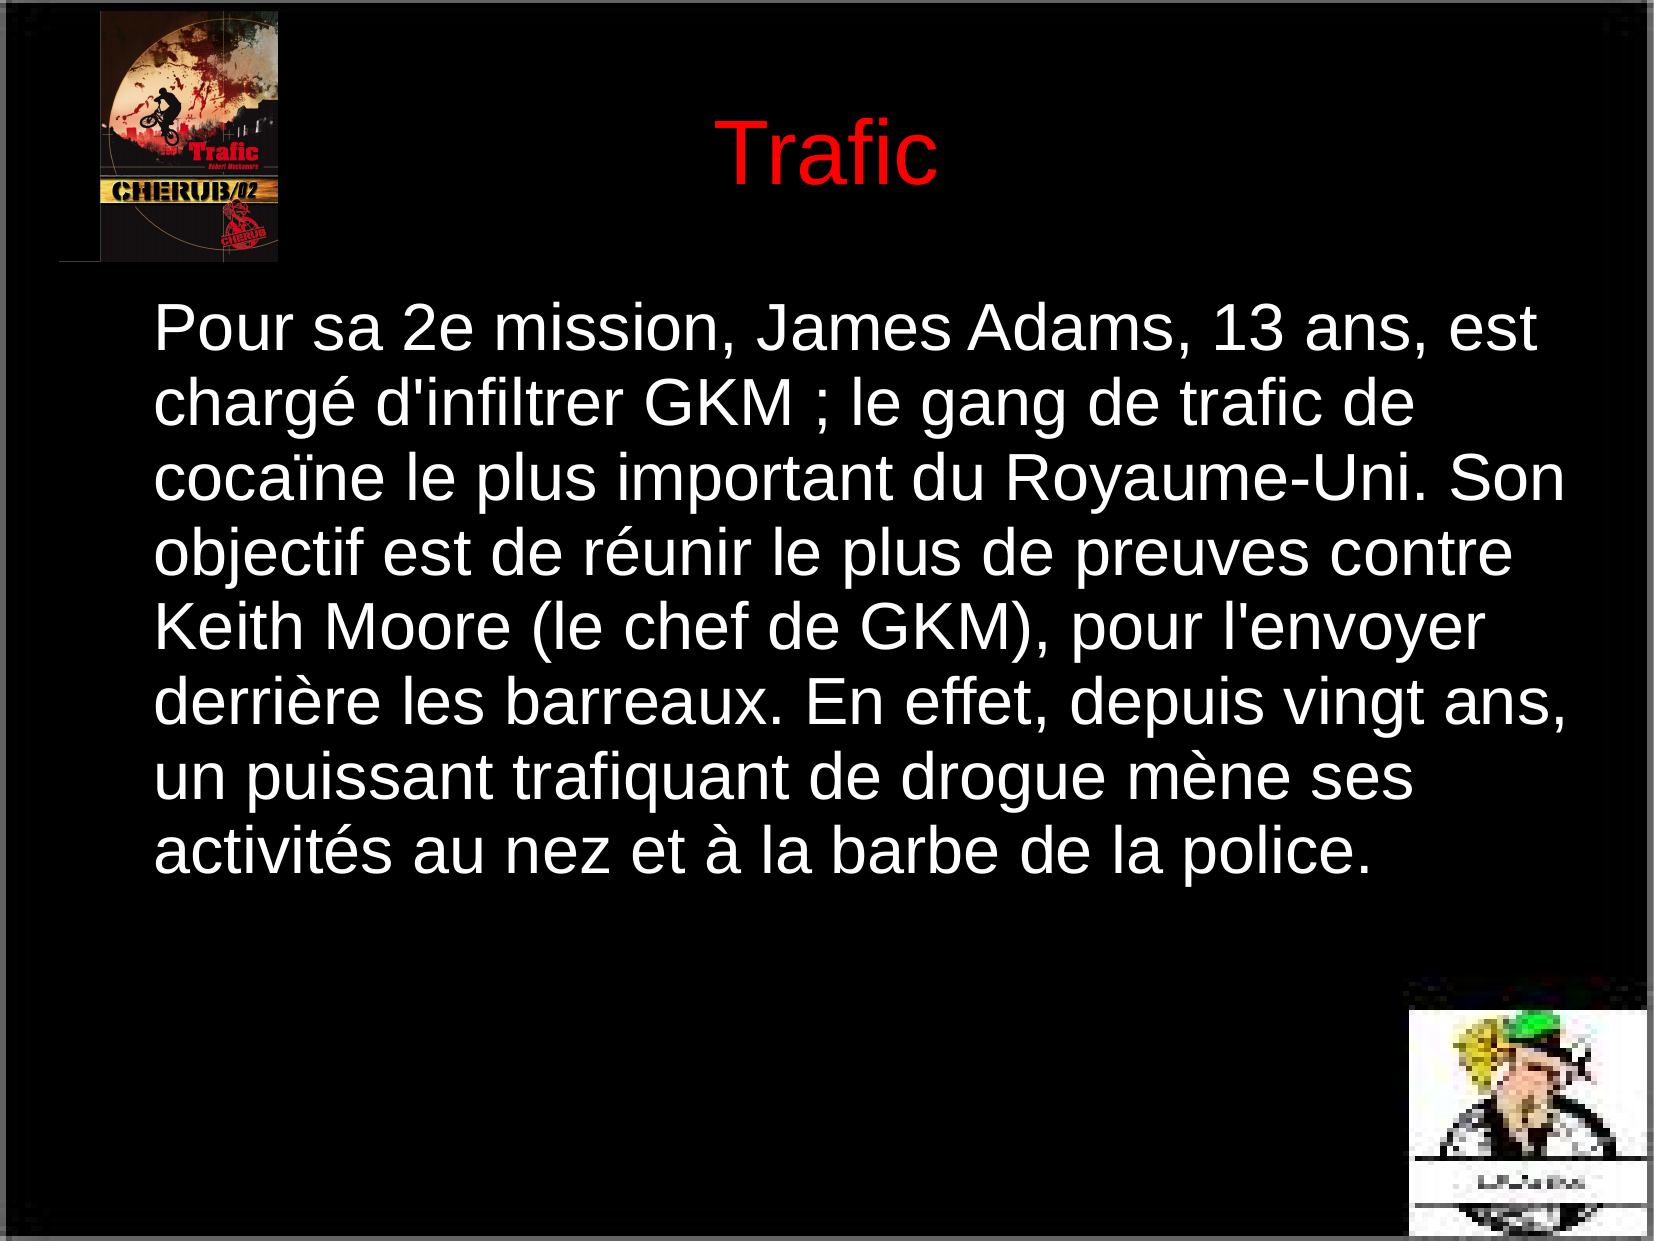

# Trafic
Pour sa 2e mission, James Adams, 13 ans, est chargé d'infiltrer GKM ; le gang de trafic de cocaïne le plus important du Royaume-Uni. Son objectif est de réunir le plus de preuves contre Keith Moore (le chef de GKM), pour l'envoyer derrière les barreaux. En effet, depuis vingt ans, un puissant trafiquant de drogue mène ses activités au nez et à la barbe de la police.